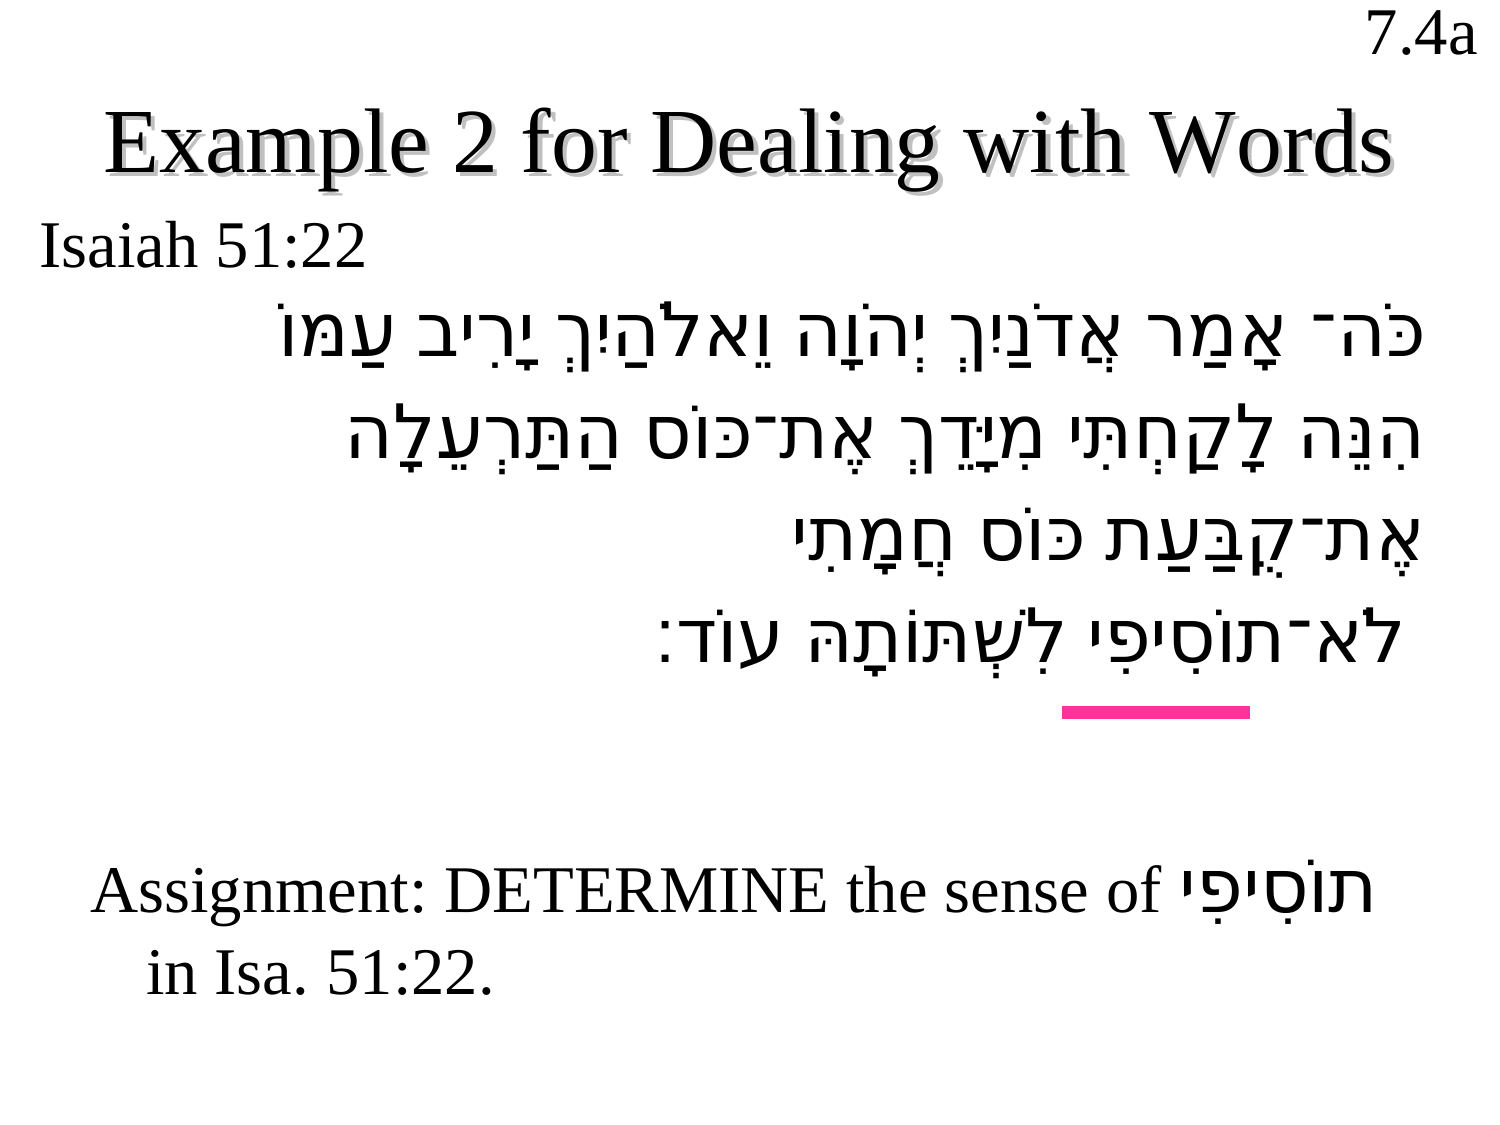

7.4a
# Example 2 for Dealing with Words
Isaiah 51:22
 כֹּה־ אָמַר אֲדֹנַיִךְ יְהֹוָה וֵאלֹהַיִךְ יָרִיב עַמּוֹ
הִנֵּה לָקַחְתִּי מִיָּדֵךְ אֶת־כּוֹס הַתַּרְעֵלָה
אֶת־קֻבַּעַת כּוֹס חֲמָתִי
 לֹא־תוֹסִיפִי לִשְׁתּוֹתָהּ עוֹד׃
Assignment: DETERMINE the sense of תוֹסִיפִי in Isa. 51:22.